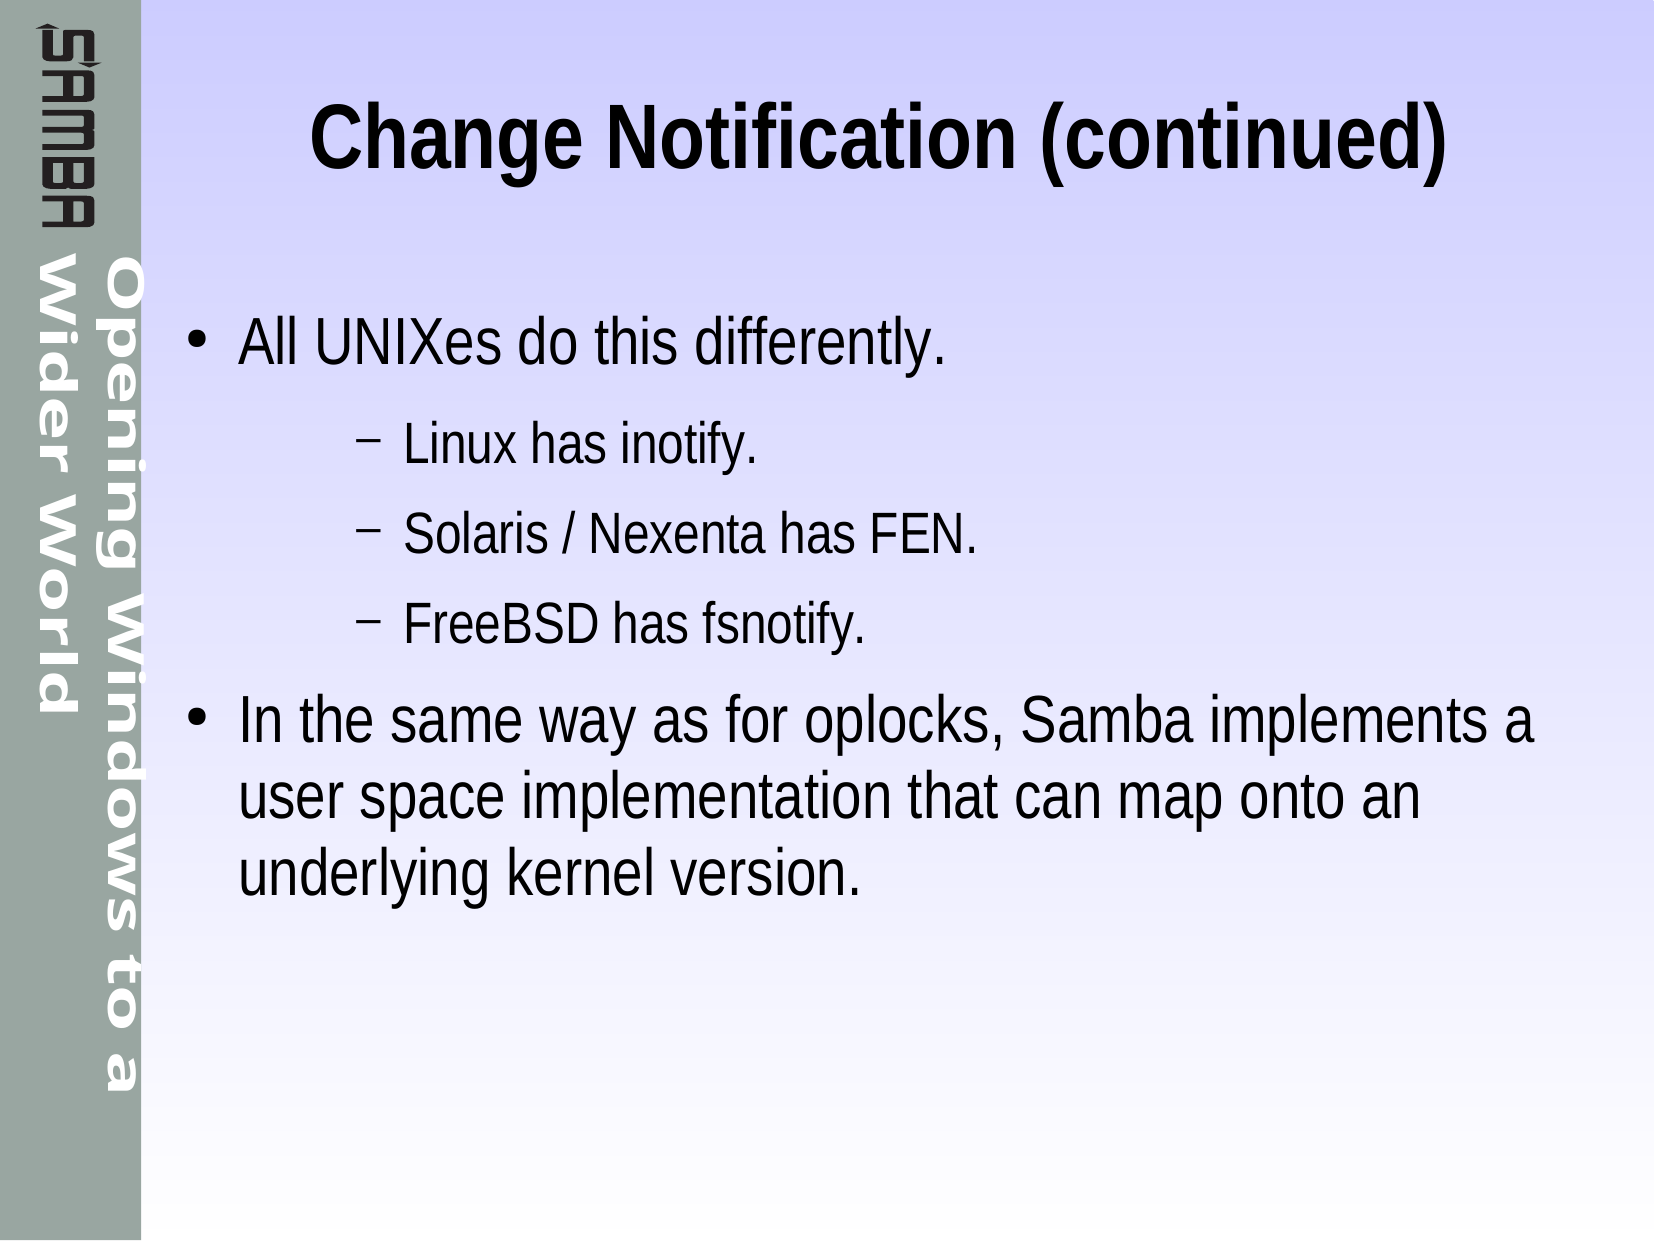

# Change Notification (continued)
All UNIXes do this differently.
Linux has inotify.
Solaris / Nexenta has FEN.
FreeBSD has fsnotify.
In the same way as for oplocks, Samba implements a user space implementation that can map onto an underlying kernel version.